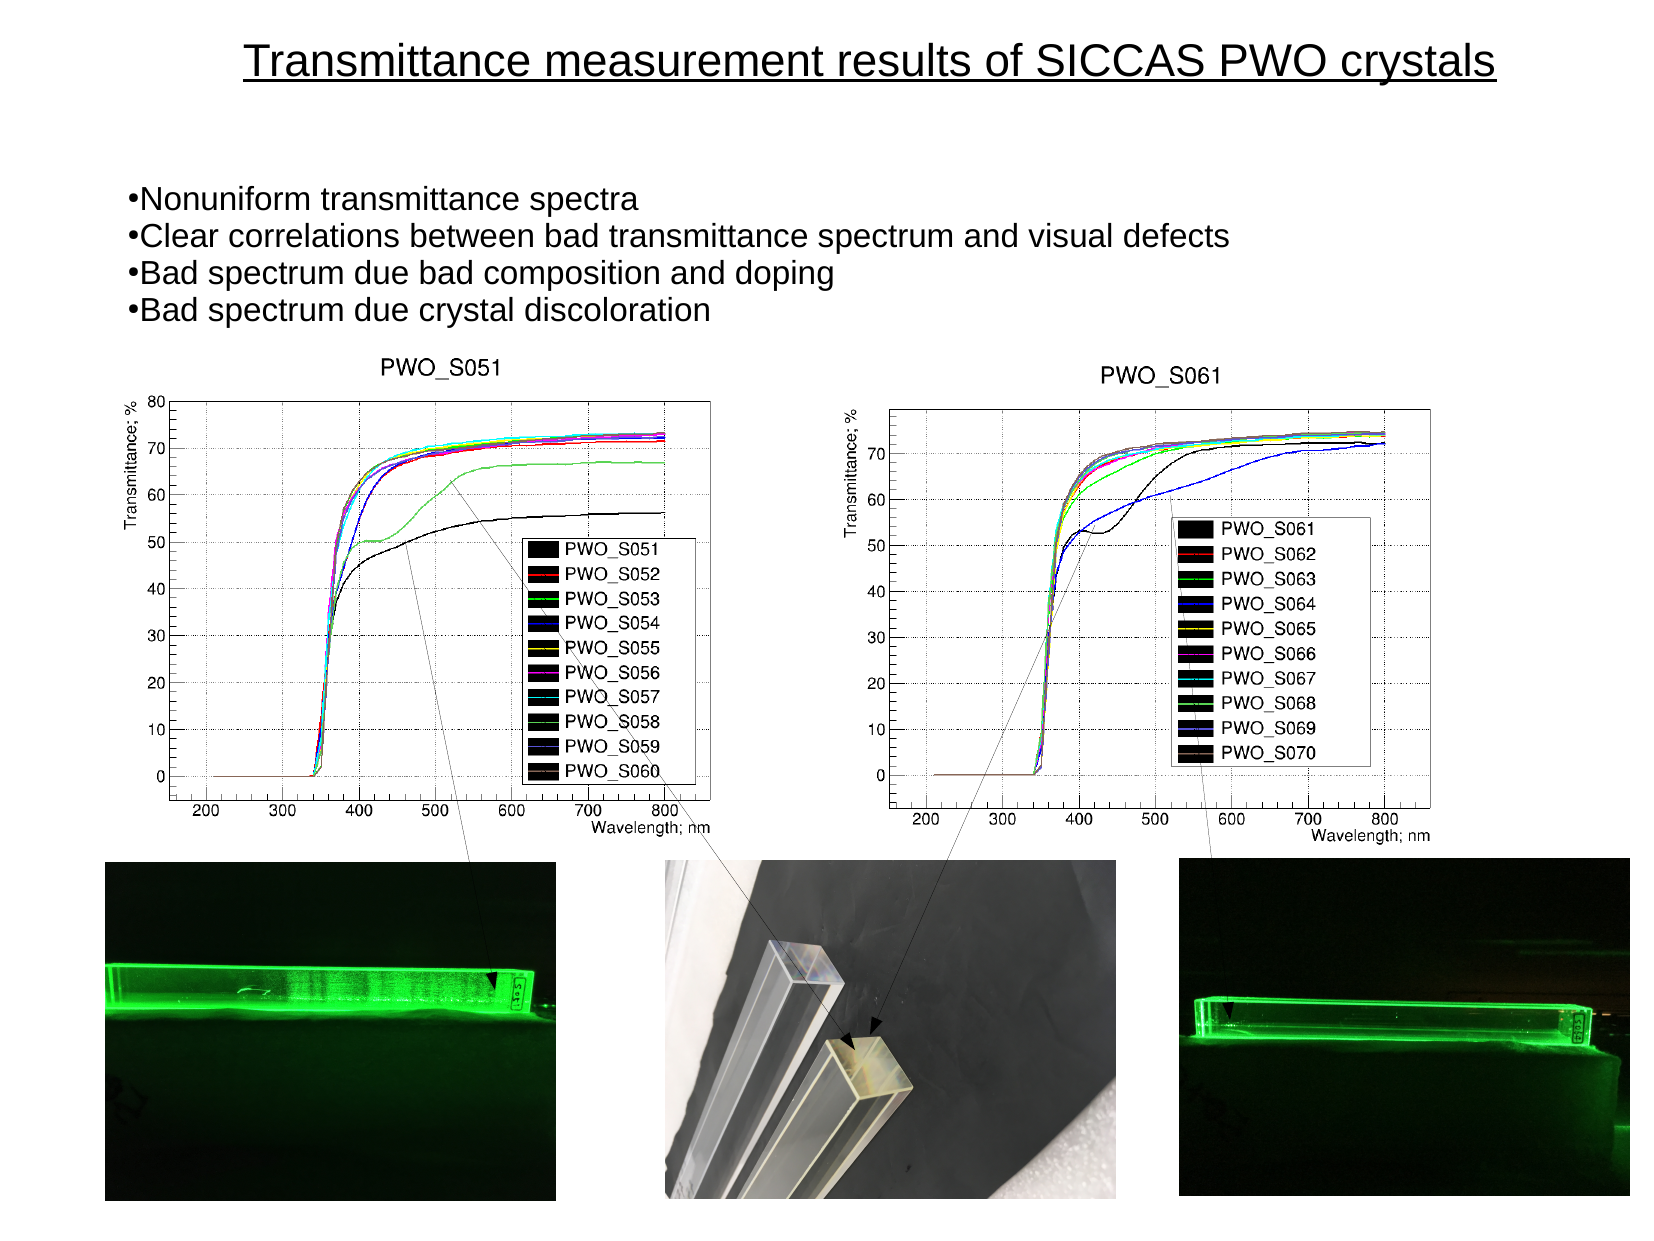

Transmittance measurement results of SICCAS PWO crystals
Nonuniform transmittance spectra
Clear correlations between bad transmittance spectrum and visual defects
Bad spectrum due bad composition and doping
Bad spectrum due crystal discoloration